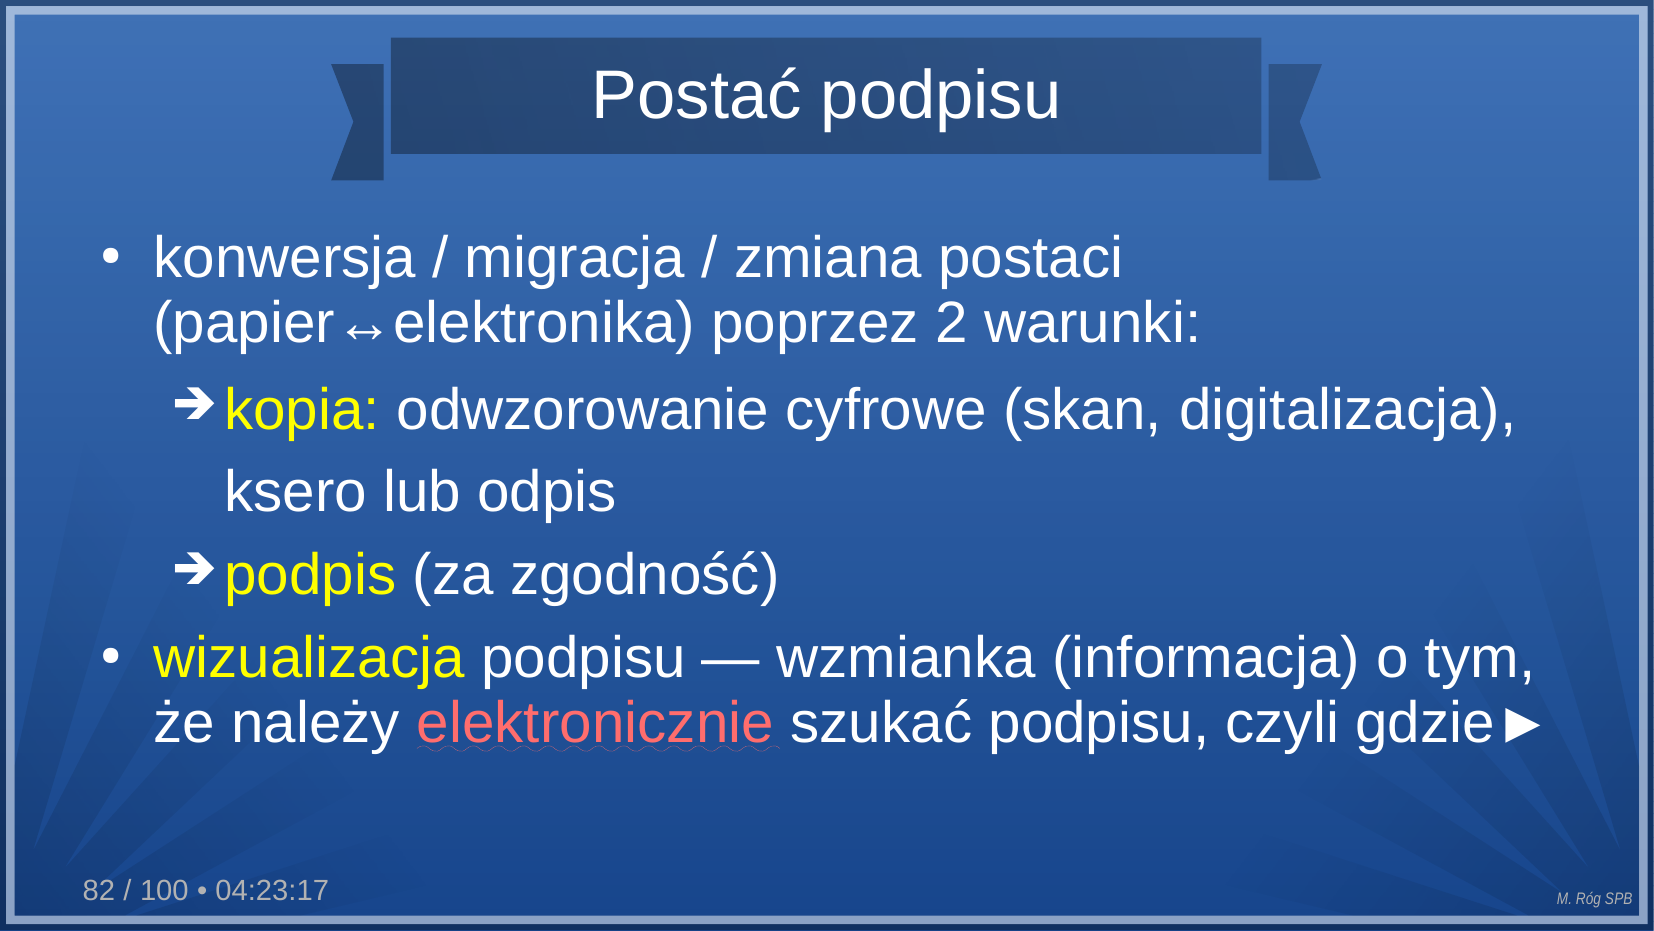

# Postać podpisu
konwersja / migracja / zmiana postaci (papier↔elektronika) poprzez 2 warunki:
kopia: odwzorowanie cyfrowe (skan, digitalizacja),
ksero lub odpis
podpis (za zgodność)
wizualizacja podpisu — wzmianka (informacja) o tym, że należy elektronicznie szukać podpisu, czyli gdzie►